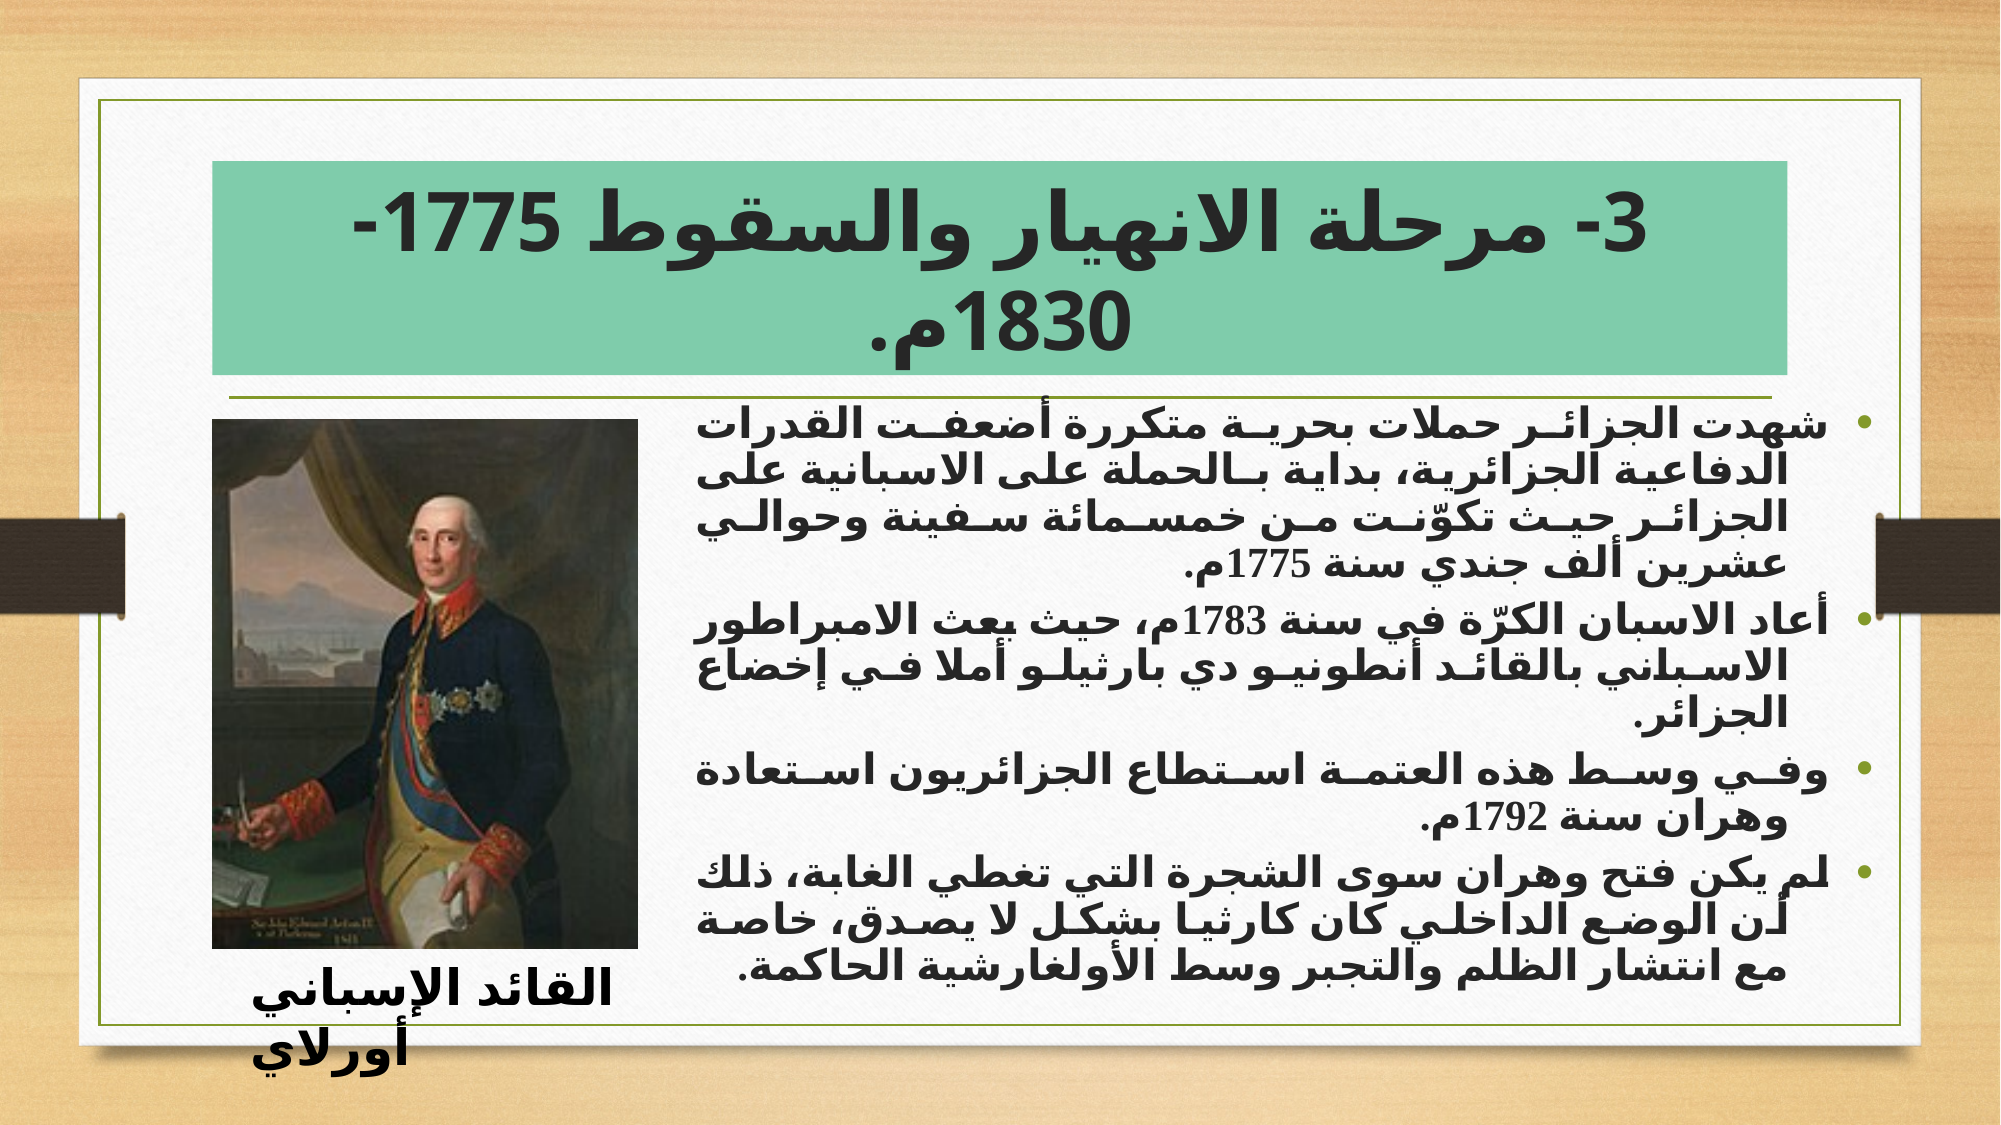

# 3- مرحلة الانهيار والسقوط 1775-1830م.
شهدت الجزائر حملات بحرية متكررة أضعفت القدرات الدفاعية الجزائرية، بداية بـالحملة على الاسبانية على الجزائر حيث تكوّنت من خمسمائة سفينة وحوالي عشرين ألف جندي سنة 1775م.
أعاد الاسبان الكرّة في سنة 1783م، حيث بعث الامبراطور الاسباني بالقائد أنطونيو دي بارثيلو أملا في إخضاع الجزائر.
وفي وسط هذه العتمة استطاع الجزائريون استعادة وهران سنة 1792م.
لم يكن فتح وهران سوى الشجرة التي تغطي الغابة، ذلك أن الوضع الداخلي كان كارثيا بشكل لا يصدق، خاصة مع انتشار الظلم والتجبر وسط الأولغارشية الحاكمة.
القائد الإسباني أورلاي